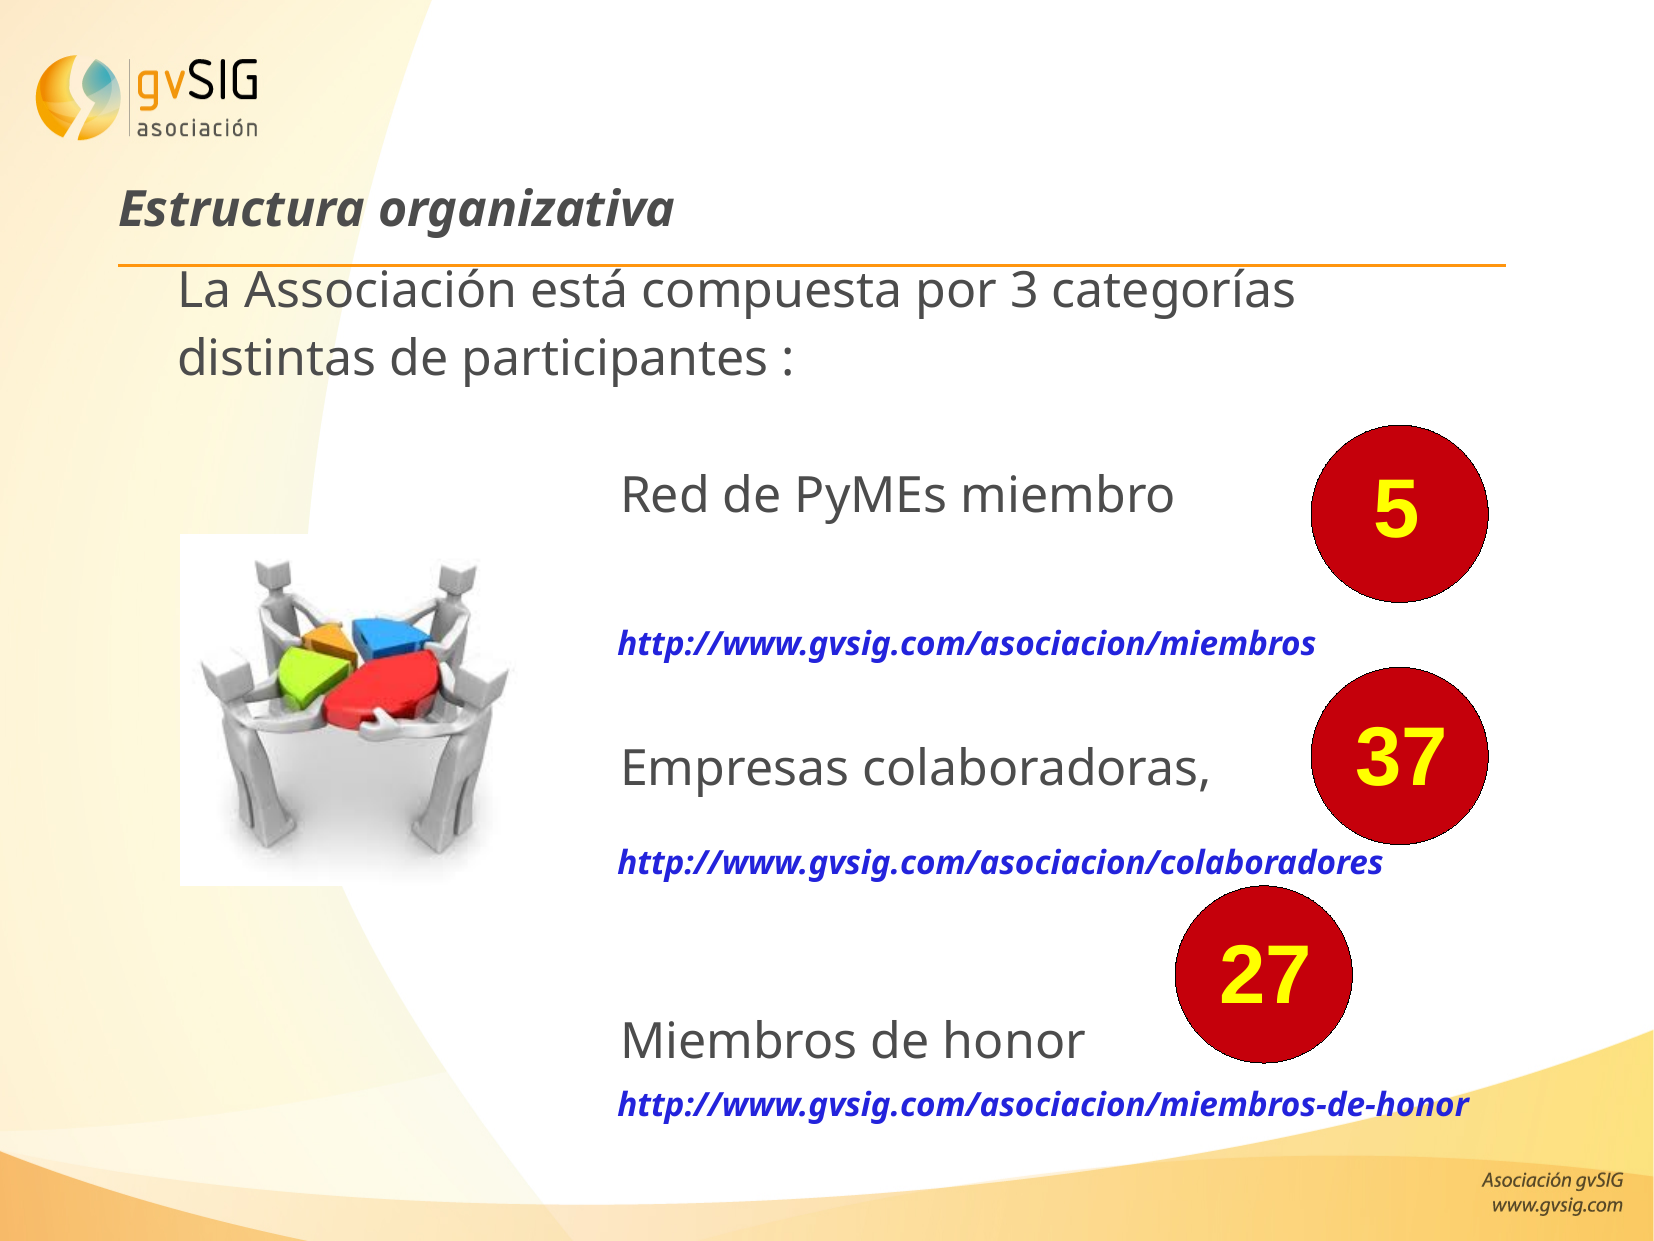

Estructura organizativa
# La Associación está compuesta por 3 categorías distintas de participantes : Red de PyMEs miembro Empresas colaboradoras, Miembros de honor
5
http://www.gvsig.com/asociacion/miembros
37
http://www.gvsig.com/asociacion/colaboradores
27
http://www.gvsig.com/asociacion/miembros-de-honor